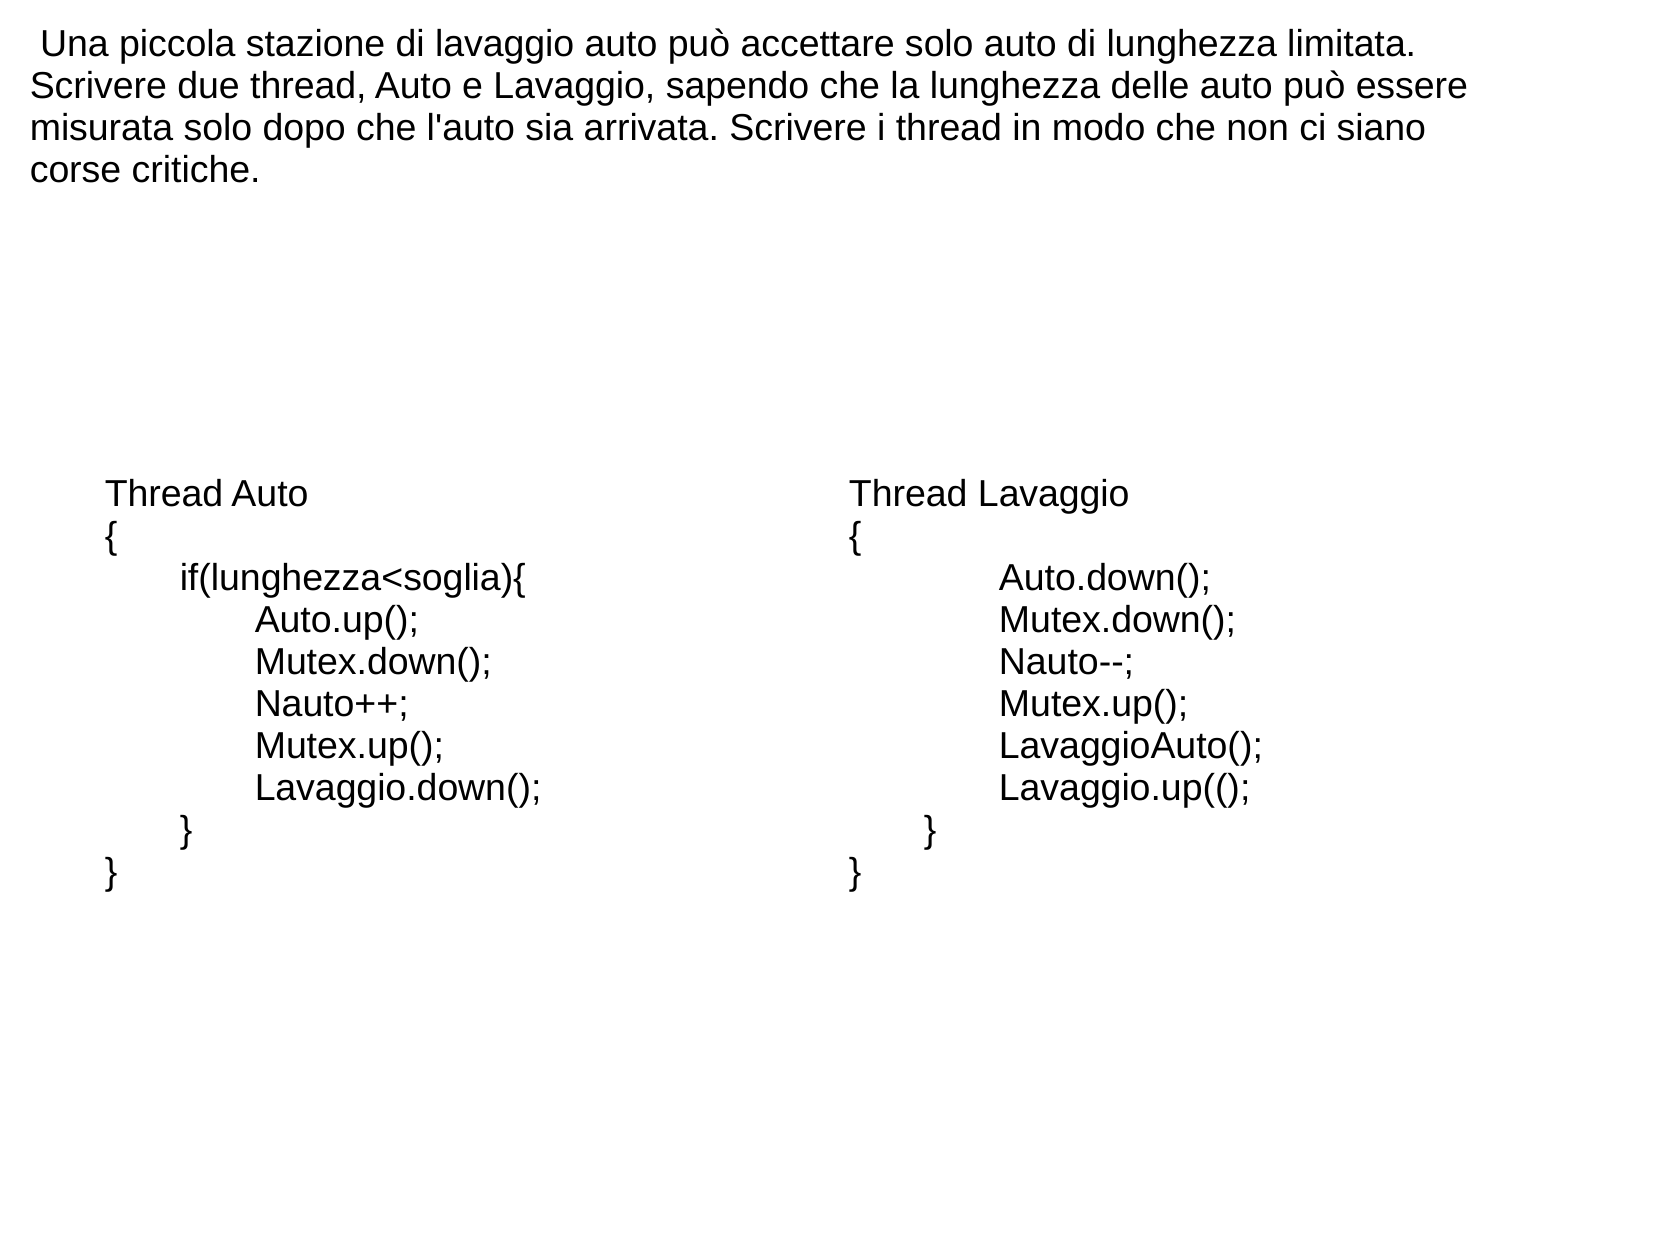

Una piccola stazione di lavaggio auto può accettare solo auto di lunghezza limitata.
Scrivere due thread, Auto e Lavaggio, sapendo che la lunghezza delle auto può essere
misurata solo dopo che l'auto sia arrivata. Scrivere i thread in modo che non ci siano
corse critiche.
Thread Auto
{
	if(lunghezza<soglia){
		Auto.up();
		Mutex.down();
		Nauto++;
		Mutex.up();
		Lavaggio.down();
	}
}
Thread Lavaggio
{
		Auto.down();
		Mutex.down();
		Nauto--;
		Mutex.up();
		LavaggioAuto();
		Lavaggio.up(();
	}
}